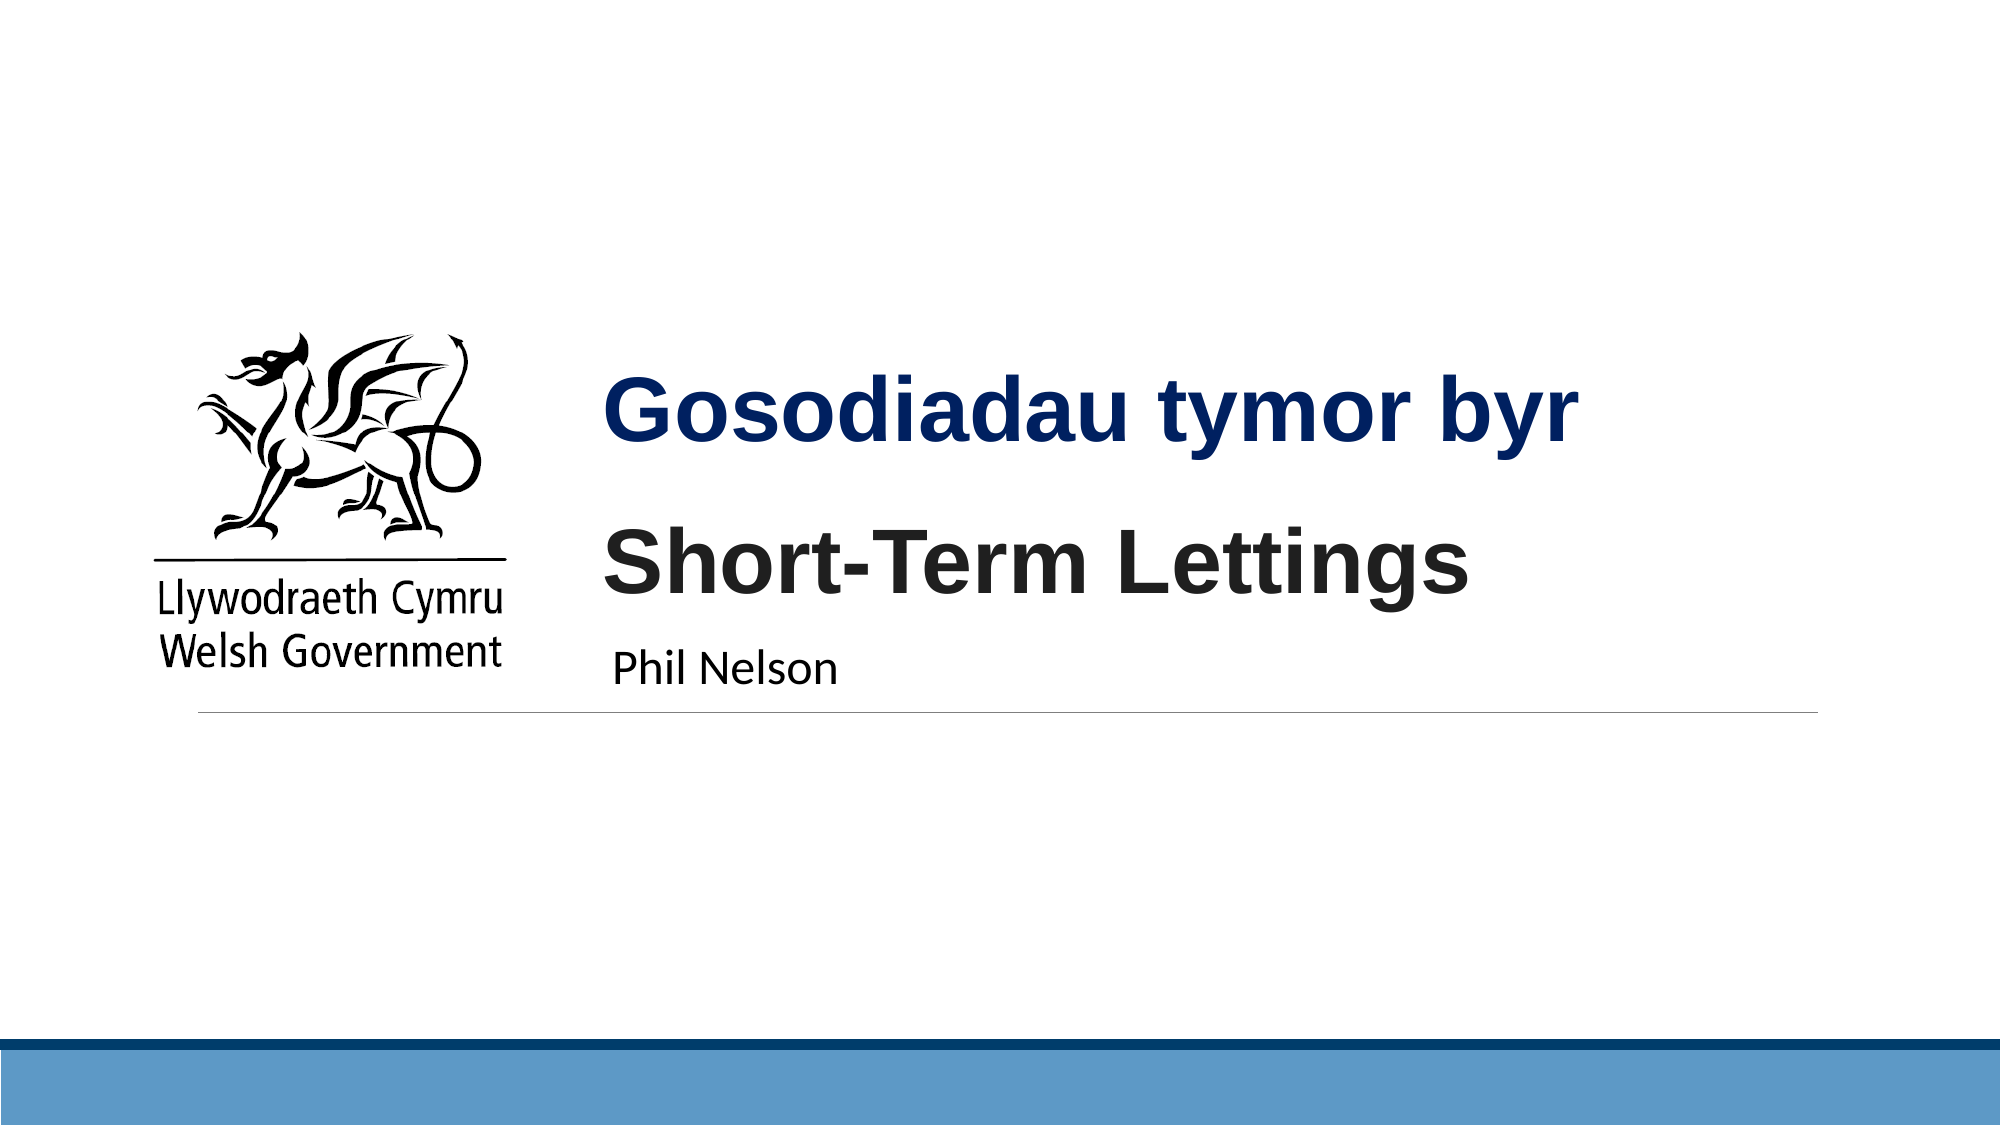

Gosodiadau tymor byr
Short-Term Lettings
Phil Nelson